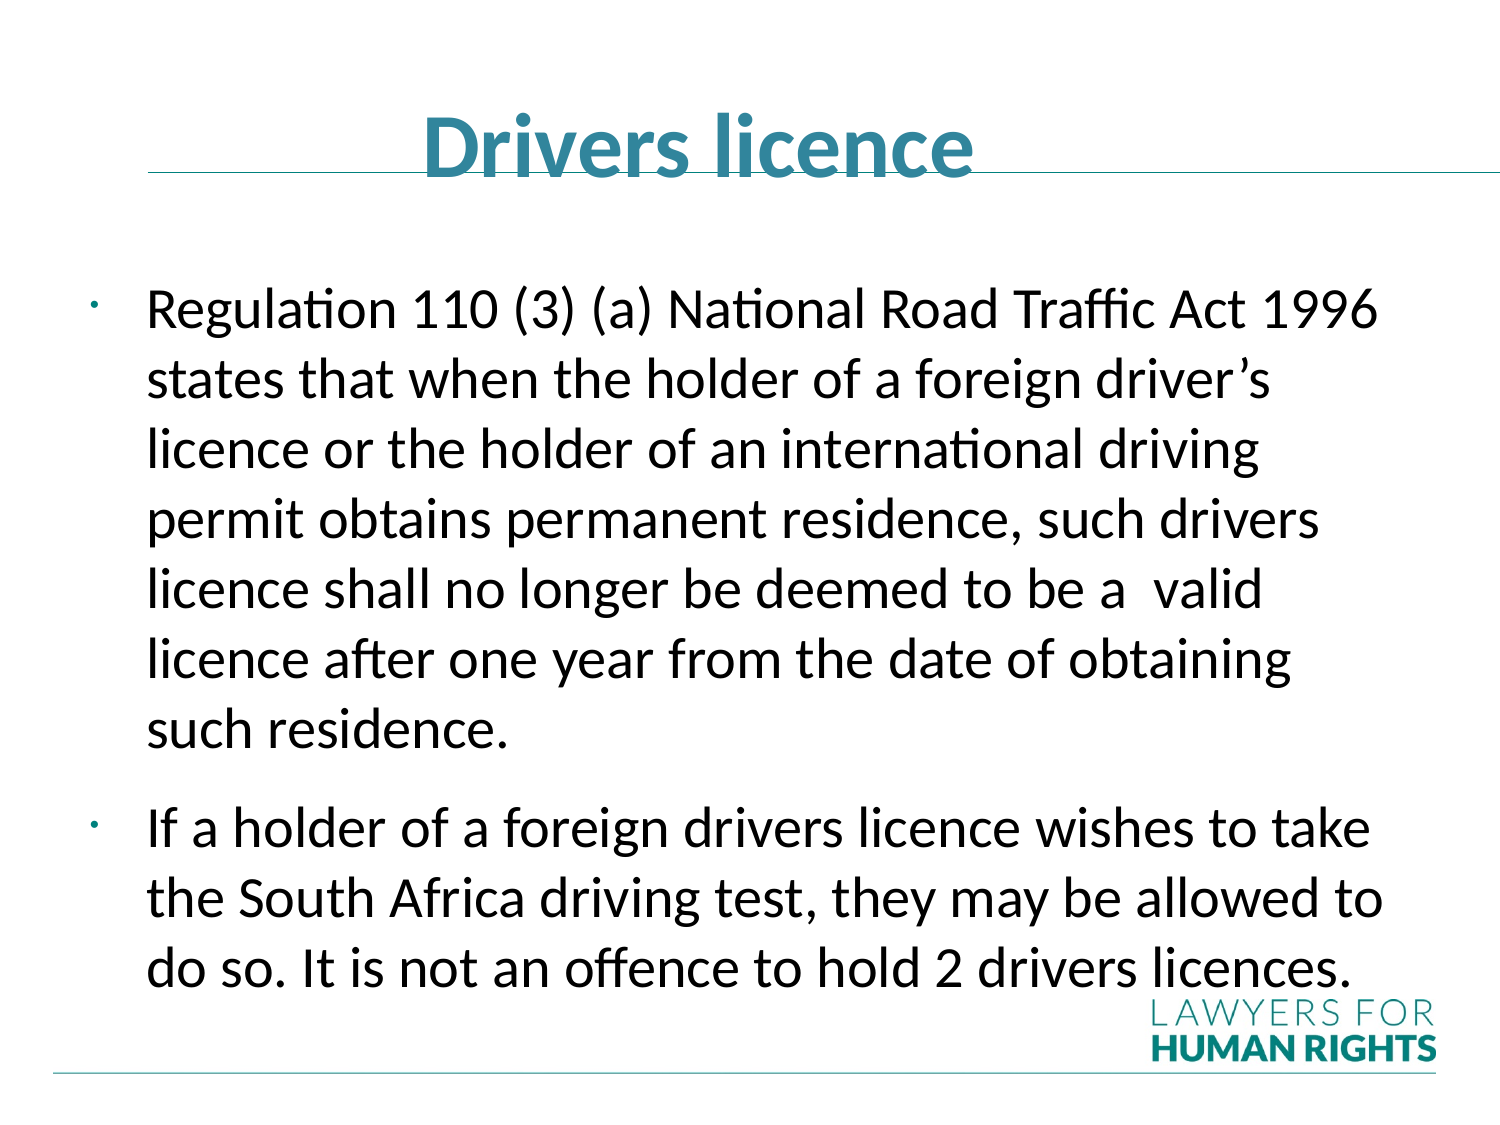

# Drivers licence
Regulation 110 (3) (a) National Road Traffic Act 1996 states that when the holder of a foreign driver’s licence or the holder of an international driving permit obtains permanent residence, such drivers licence shall no longer be deemed to be a valid licence after one year from the date of obtaining such residence.
If a holder of a foreign drivers licence wishes to take the South Africa driving test, they may be allowed to do so. It is not an offence to hold 2 drivers licences.